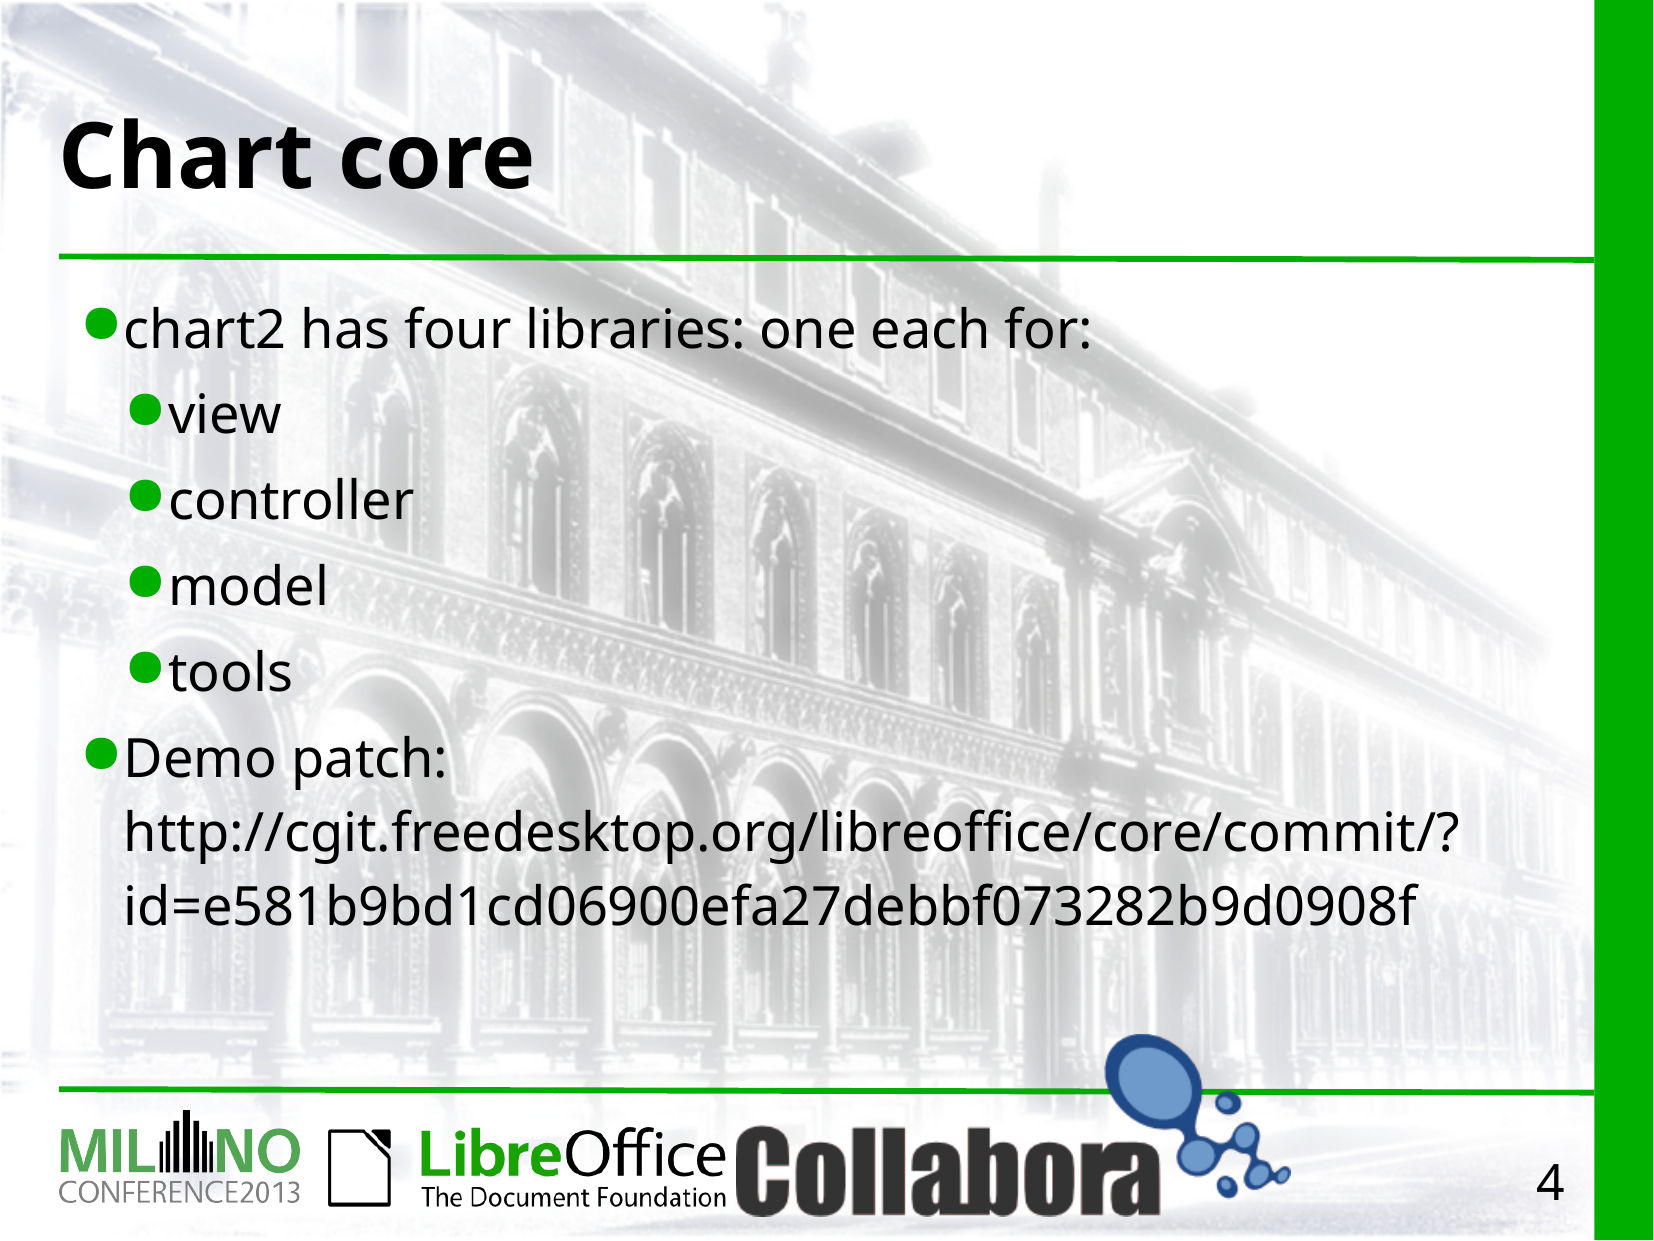

# Chart core
chart2 has four libraries: one each for:
view
controller
model
tools
Demo patch: http://cgit.freedesktop.org/libreoffice/core/commit/?id=e581b9bd1cd06900efa27debbf073282b9d0908f
4